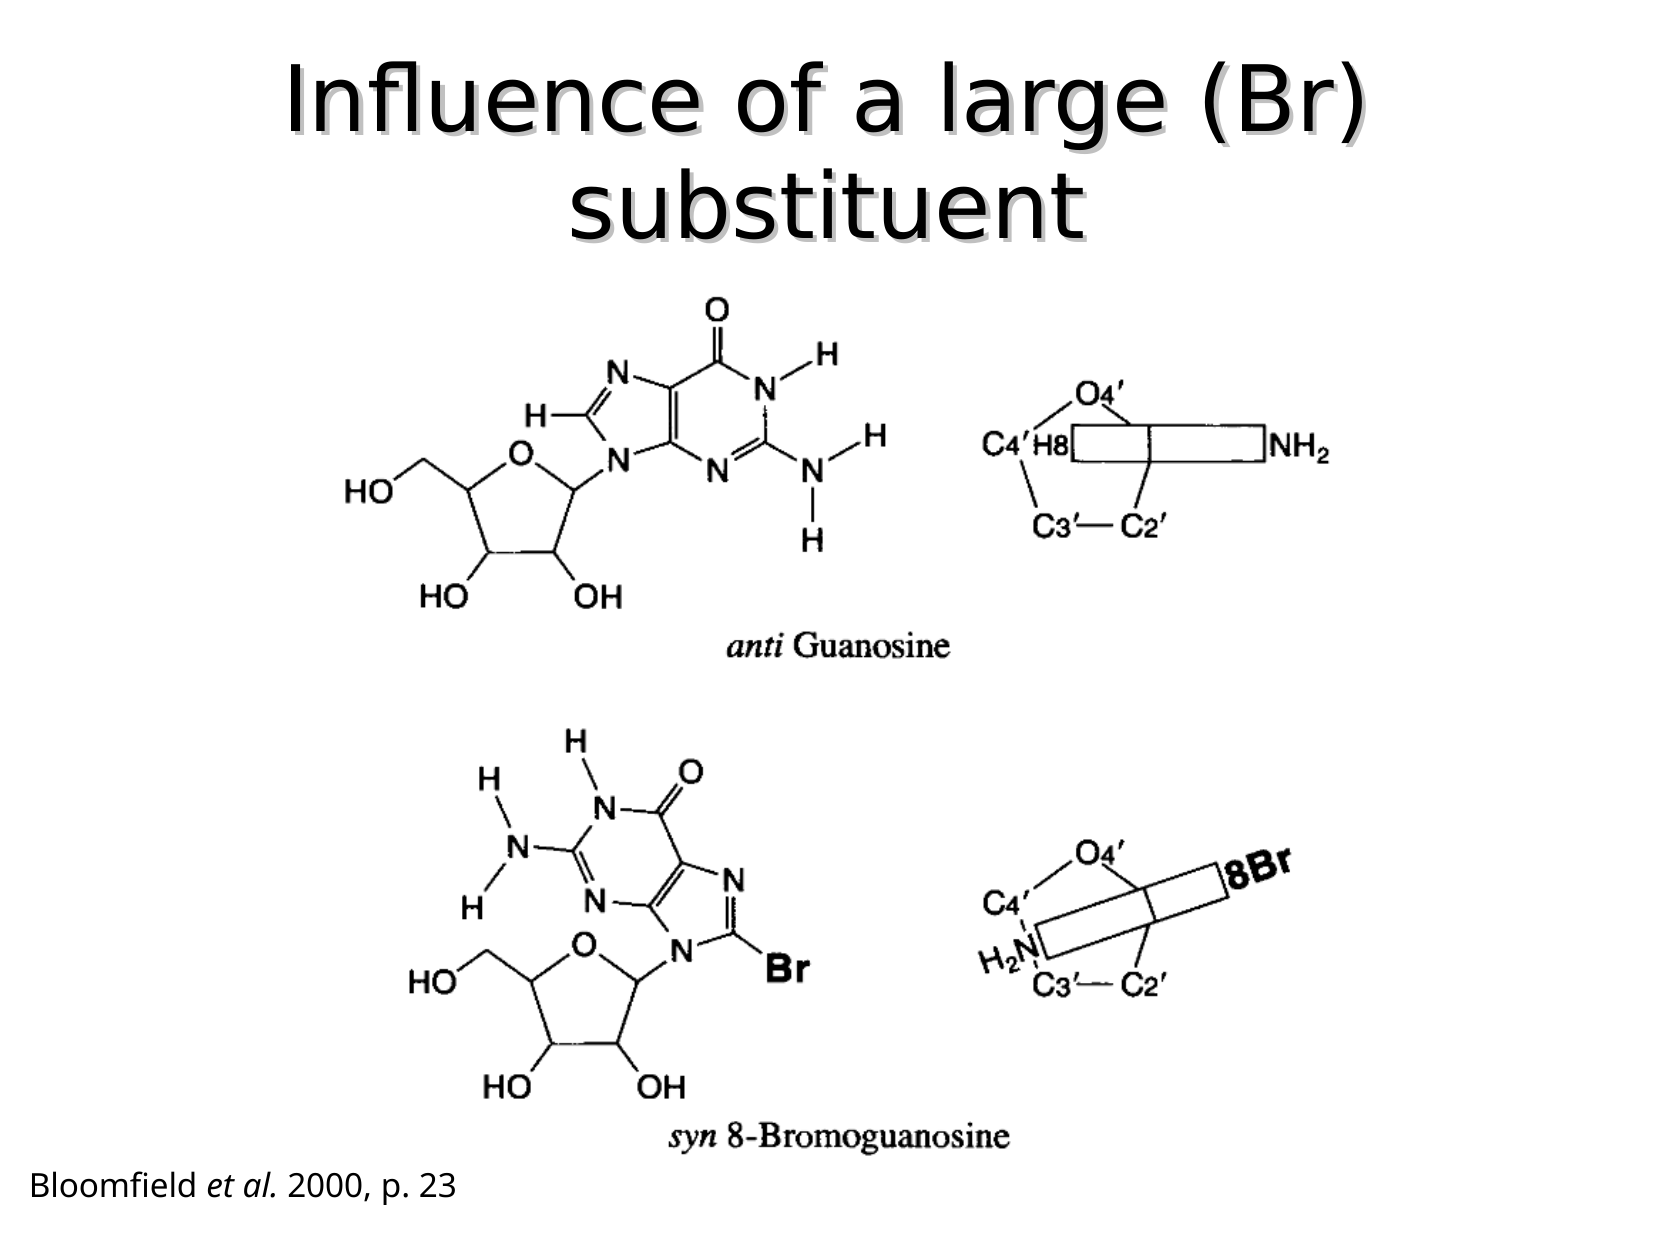

# Influence of a large (Br) substituent
Bloomfield et al. 2000, p. 23